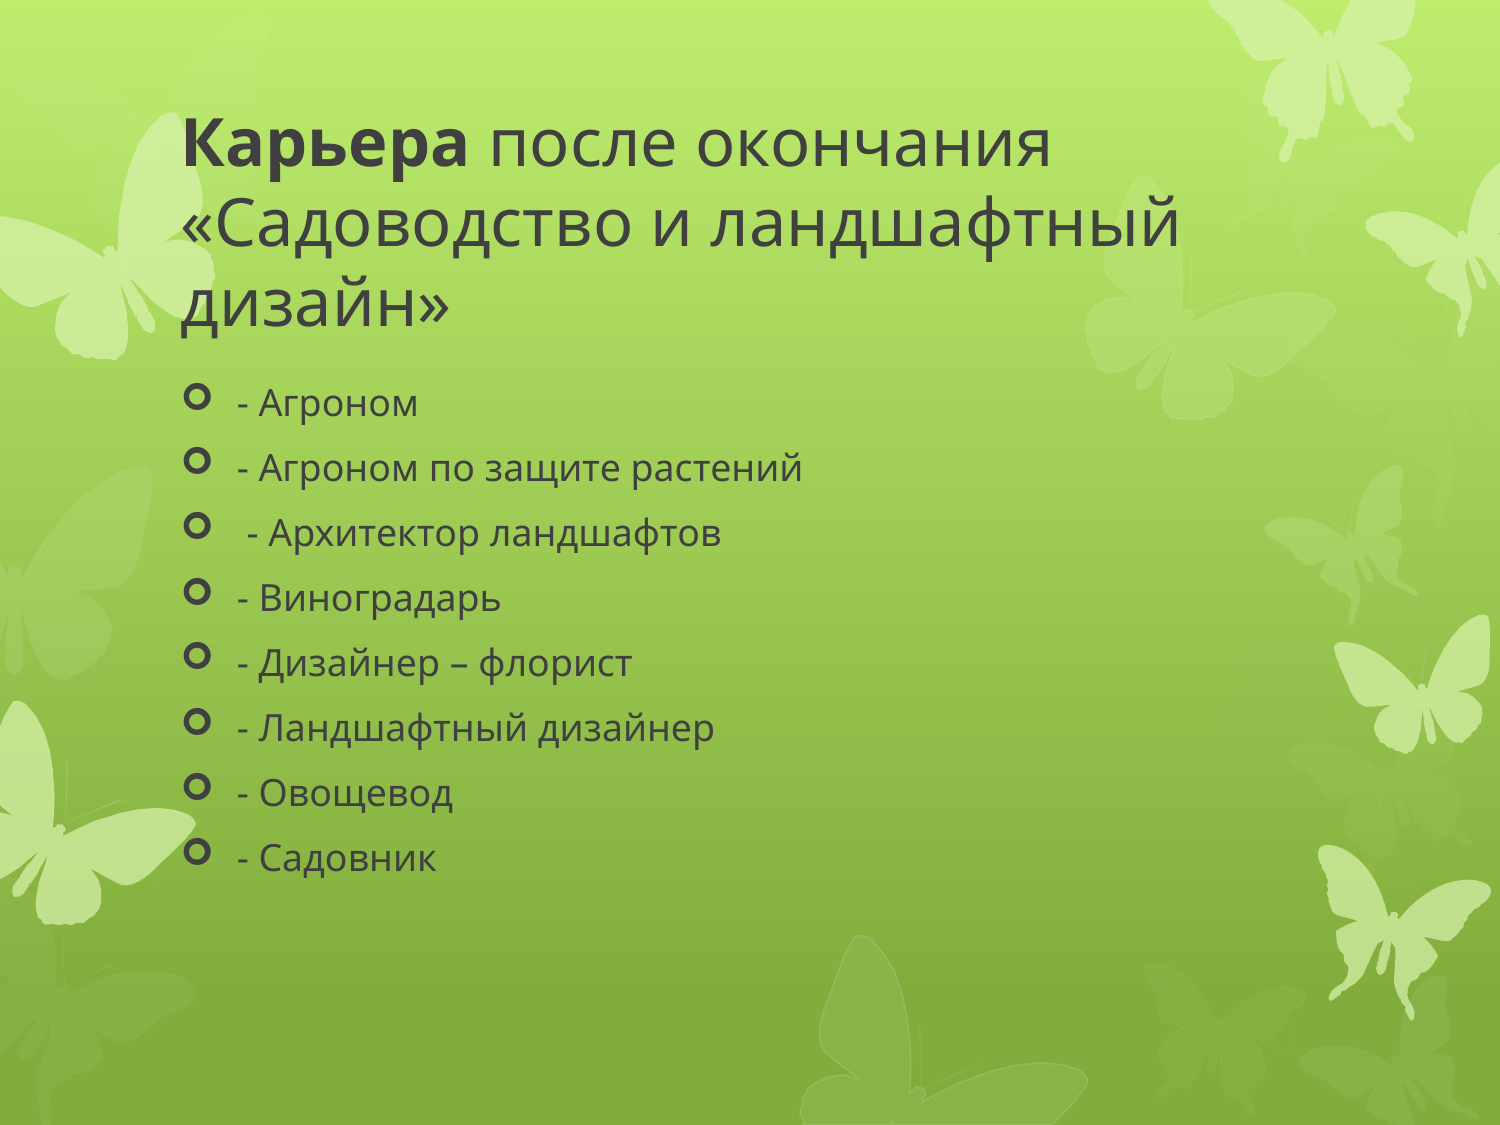

# Карьера после окончания «Садоводство и ландшафтный дизайн»
- Агроном
- Агроном по защите растений
 - Архитектор ландшафтов
- Виноградарь
- Дизайнер – флорист
- Ландшафтный дизайнер
- Овощевод
- Садовник